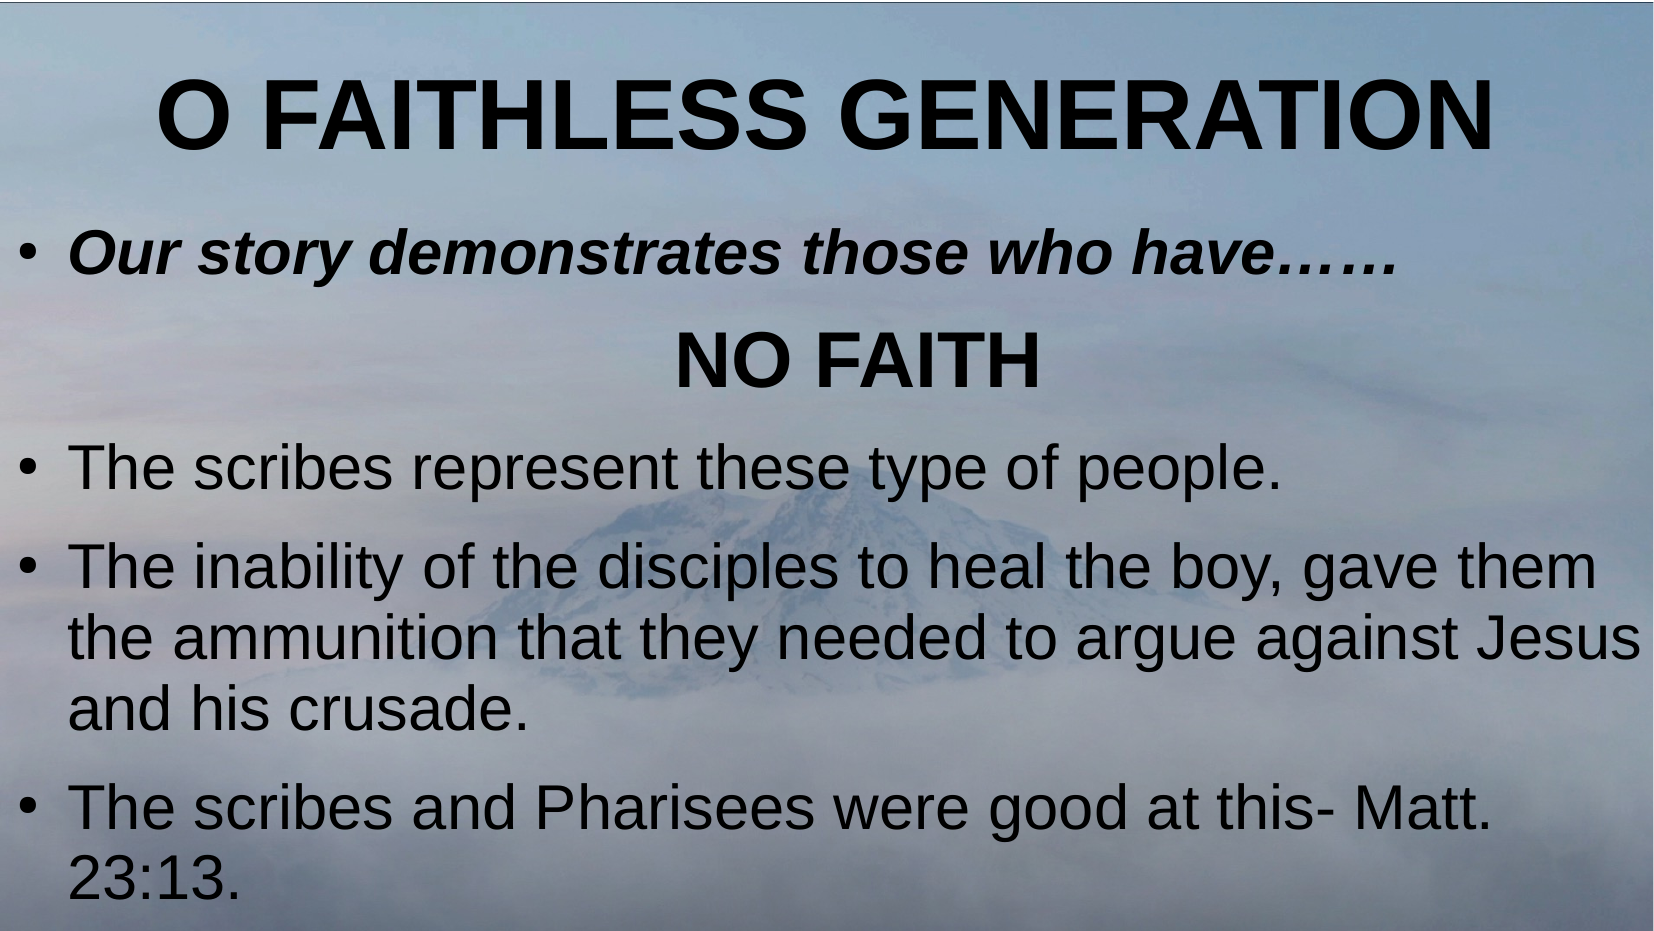

# O FAITHLESS GENERATION
Our story demonstrates those who have……
NO FAITH
The scribes represent these type of people.
The inability of the disciples to heal the boy, gave them the ammunition that they needed to argue against Jesus and his crusade.
The scribes and Pharisees were good at this- Matt. 23:13.